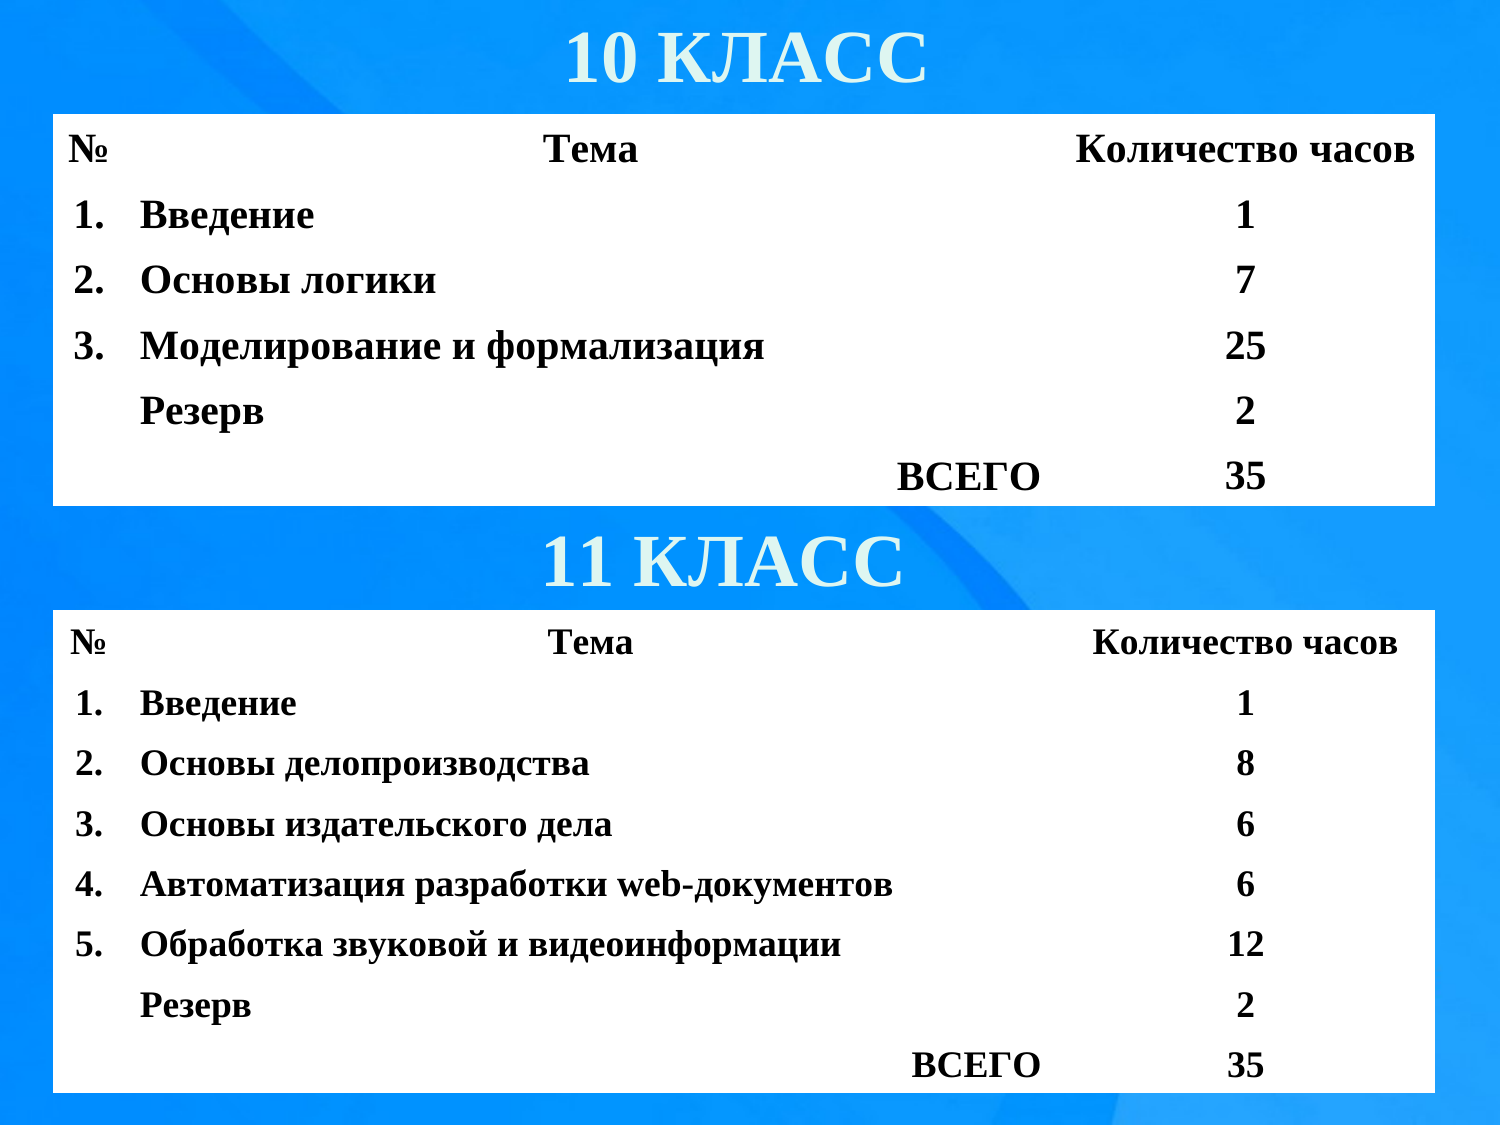

10 КЛАСС
| № | Тема | Количество часов |
| --- | --- | --- |
| 1. | Введение | 1 |
| 2. | Основы логики | 7 |
| 3. | Моделирование и формализация | 25 |
| | Резерв | 2 |
| | ВСЕГО | 35 |
11 КЛАСС
| № | Тема | Количество часов |
| --- | --- | --- |
| 1. | Введение | 1 |
| 2. | Основы делопроизводства | 8 |
| 3. | Основы издательского дела | 6 |
| 4. | Автоматизация разработки web-документов | 6 |
| 5. | Обработка звуковой и видеоинформации | 12 |
| | Резерв | 2 |
| | ВСЕГО | 35 |